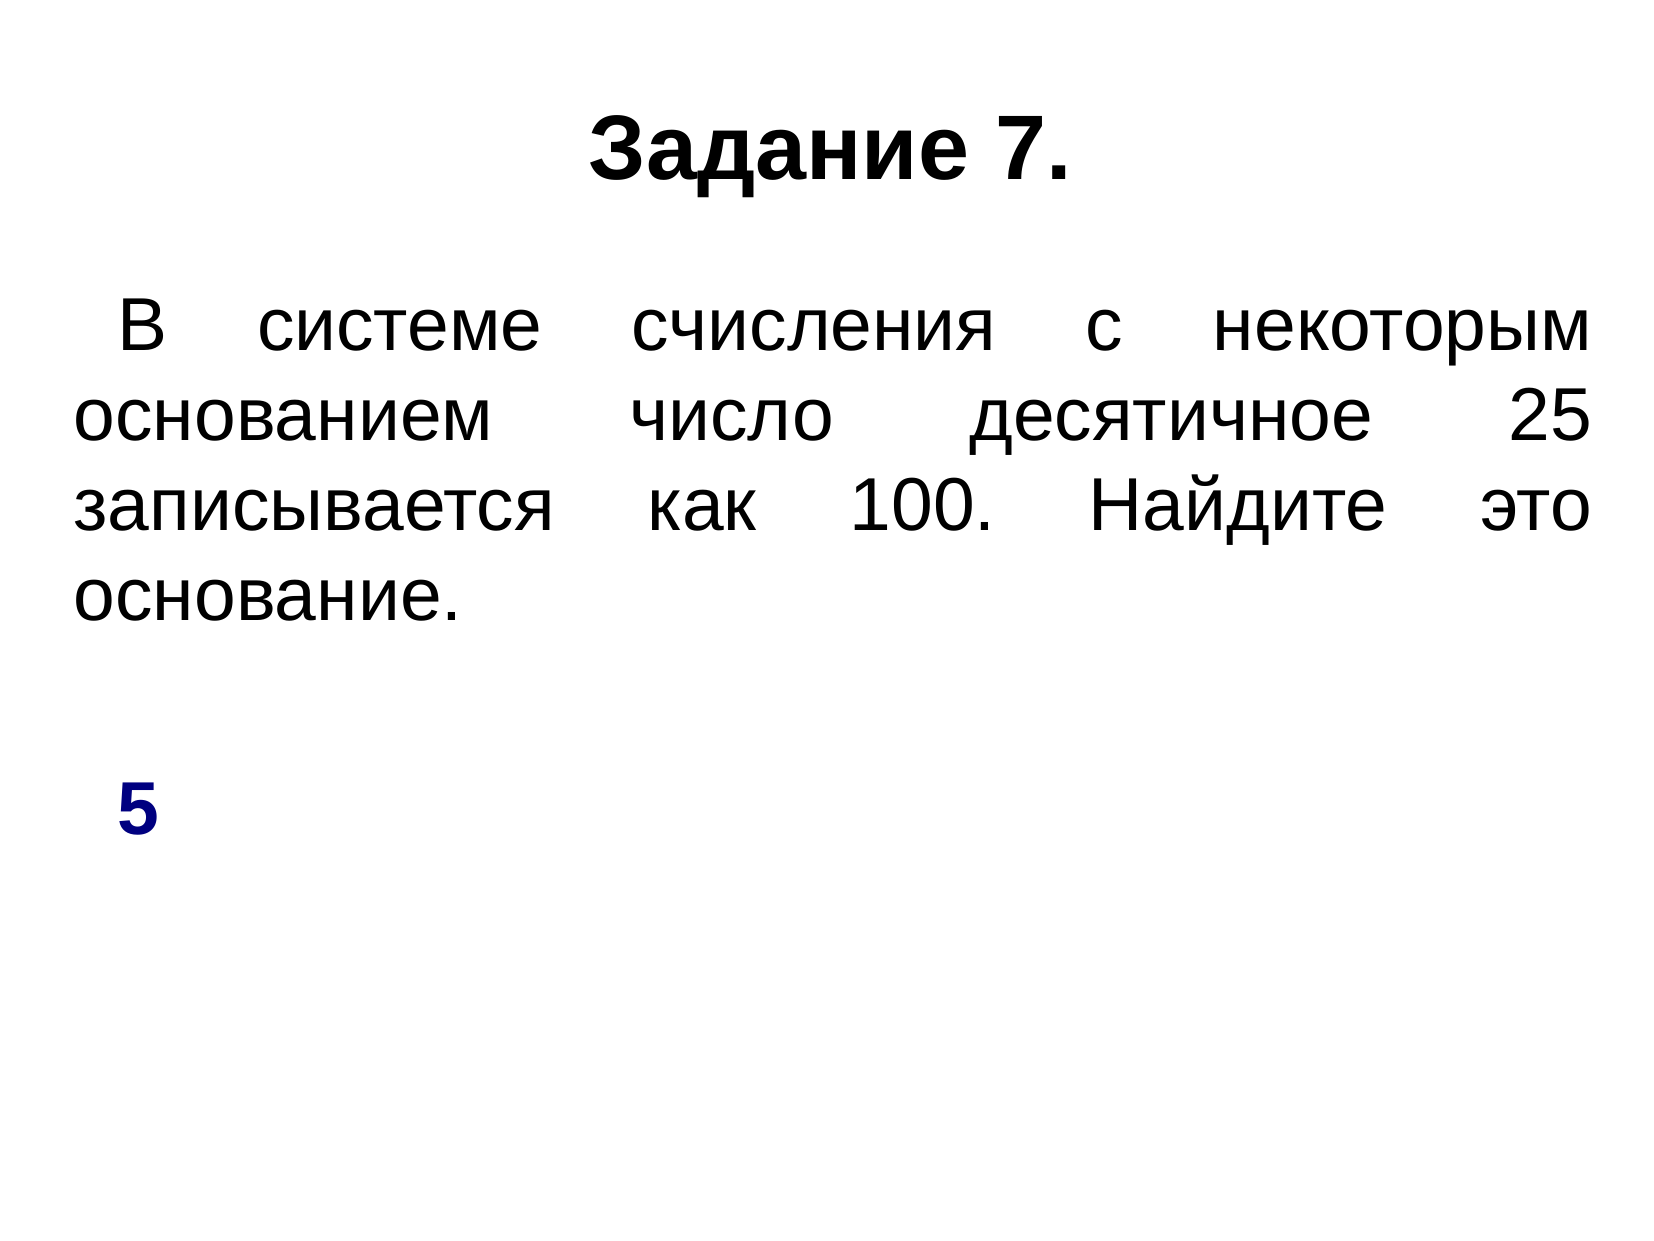

# Задание 7.
В системе счисления с некоторым основанием число десятичное 25 записывается как 100. Найдите это основание.
5